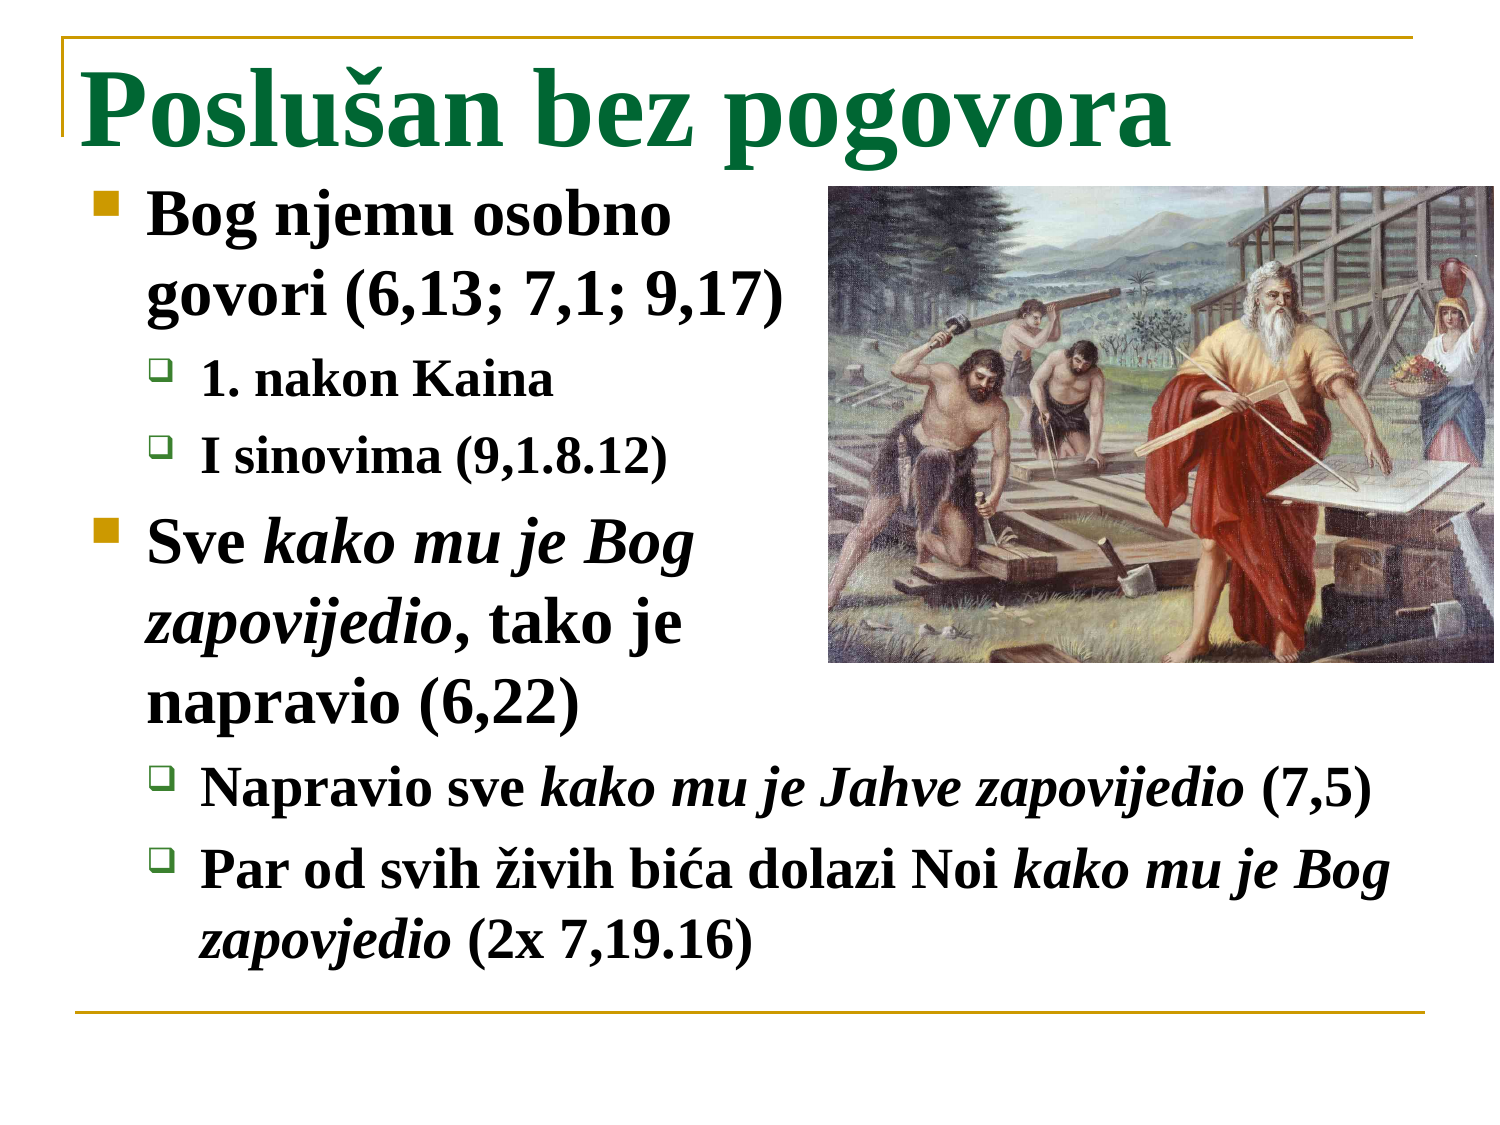

# Poslušan bez pogovora
Bog njemu osobno
govori (6,13; 7,1; 9,17)
1. nakon Kaina
I sinovima (9,1.8.12)
Sve kako mu je Bog
zapovijedio, tako je
napravio (6,22)
Napravio sve kako mu je Jahve zapovijedio (7,5)
Par od svih živih bića dolazi Noi kako mu je Bog zapovjedio (2x 7,19.16)